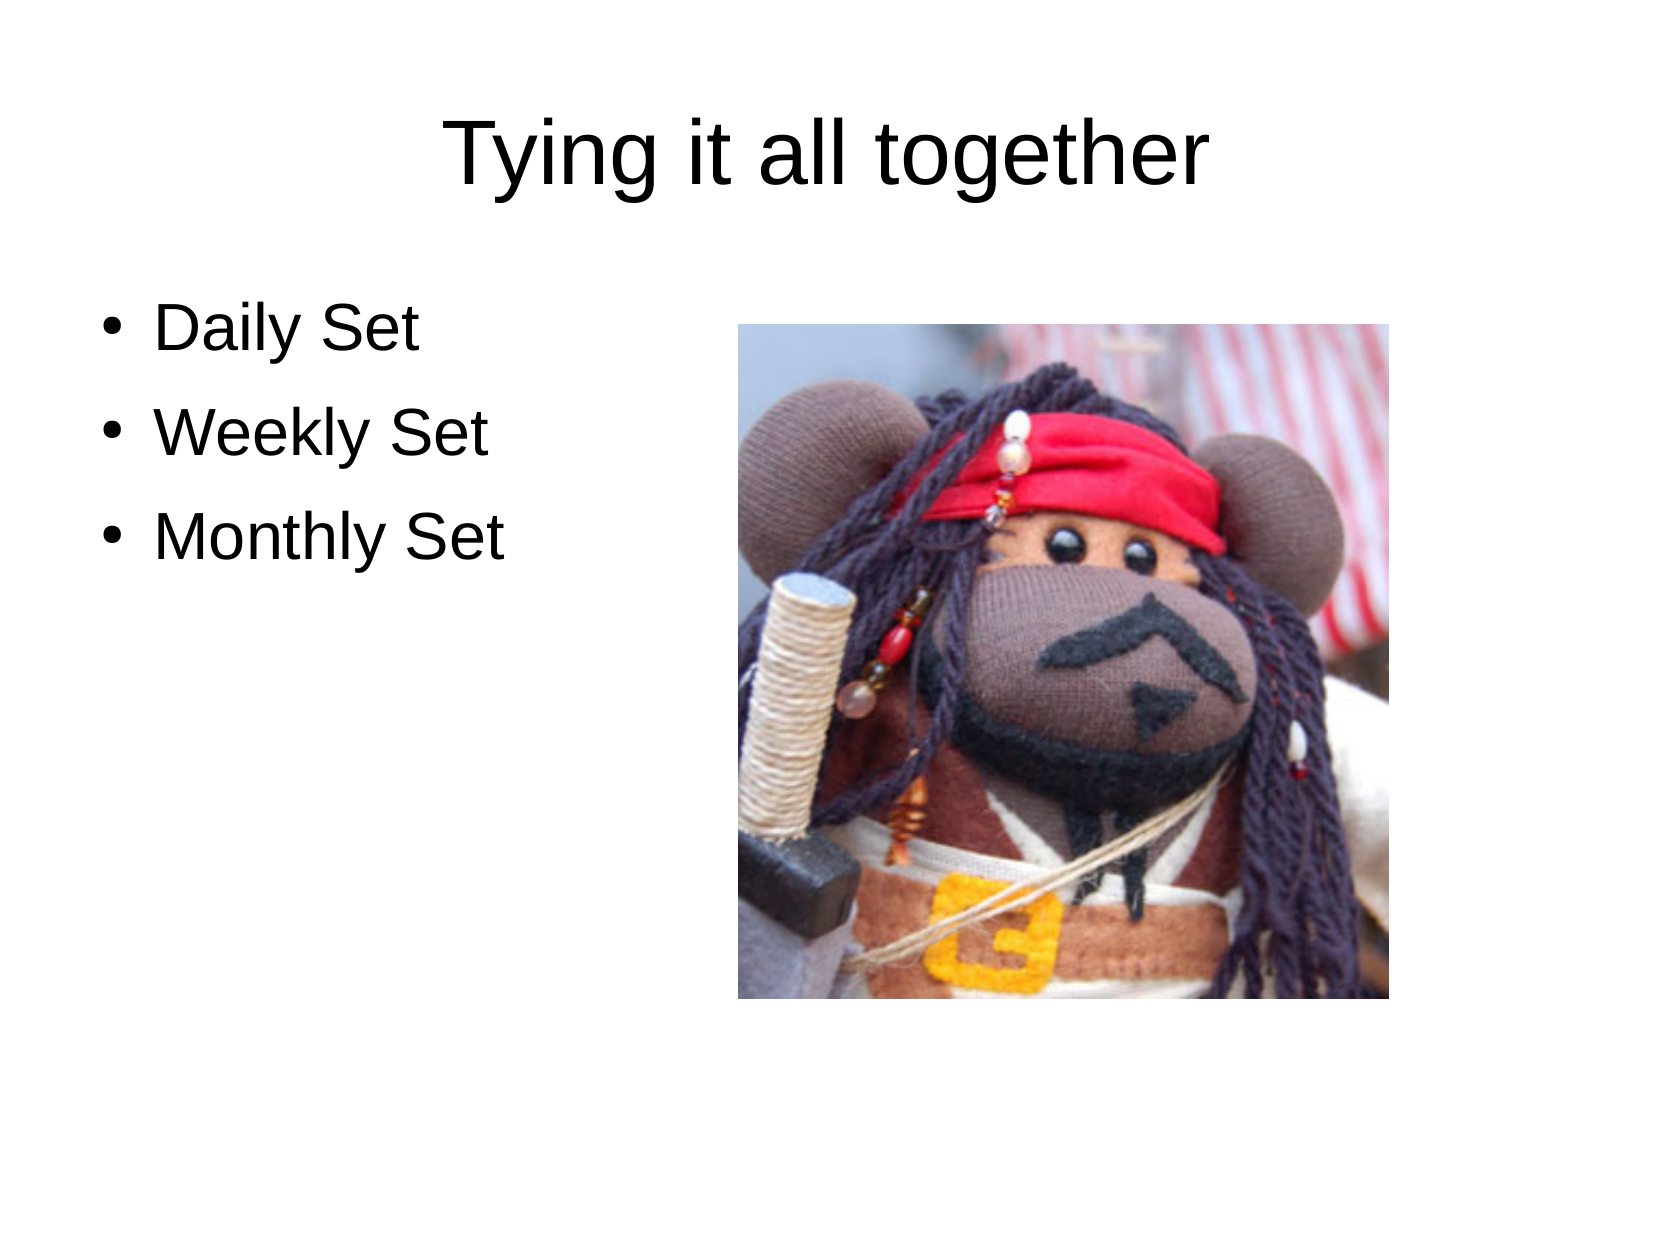

# Tying it all together
Daily Set
Weekly Set
Monthly Set